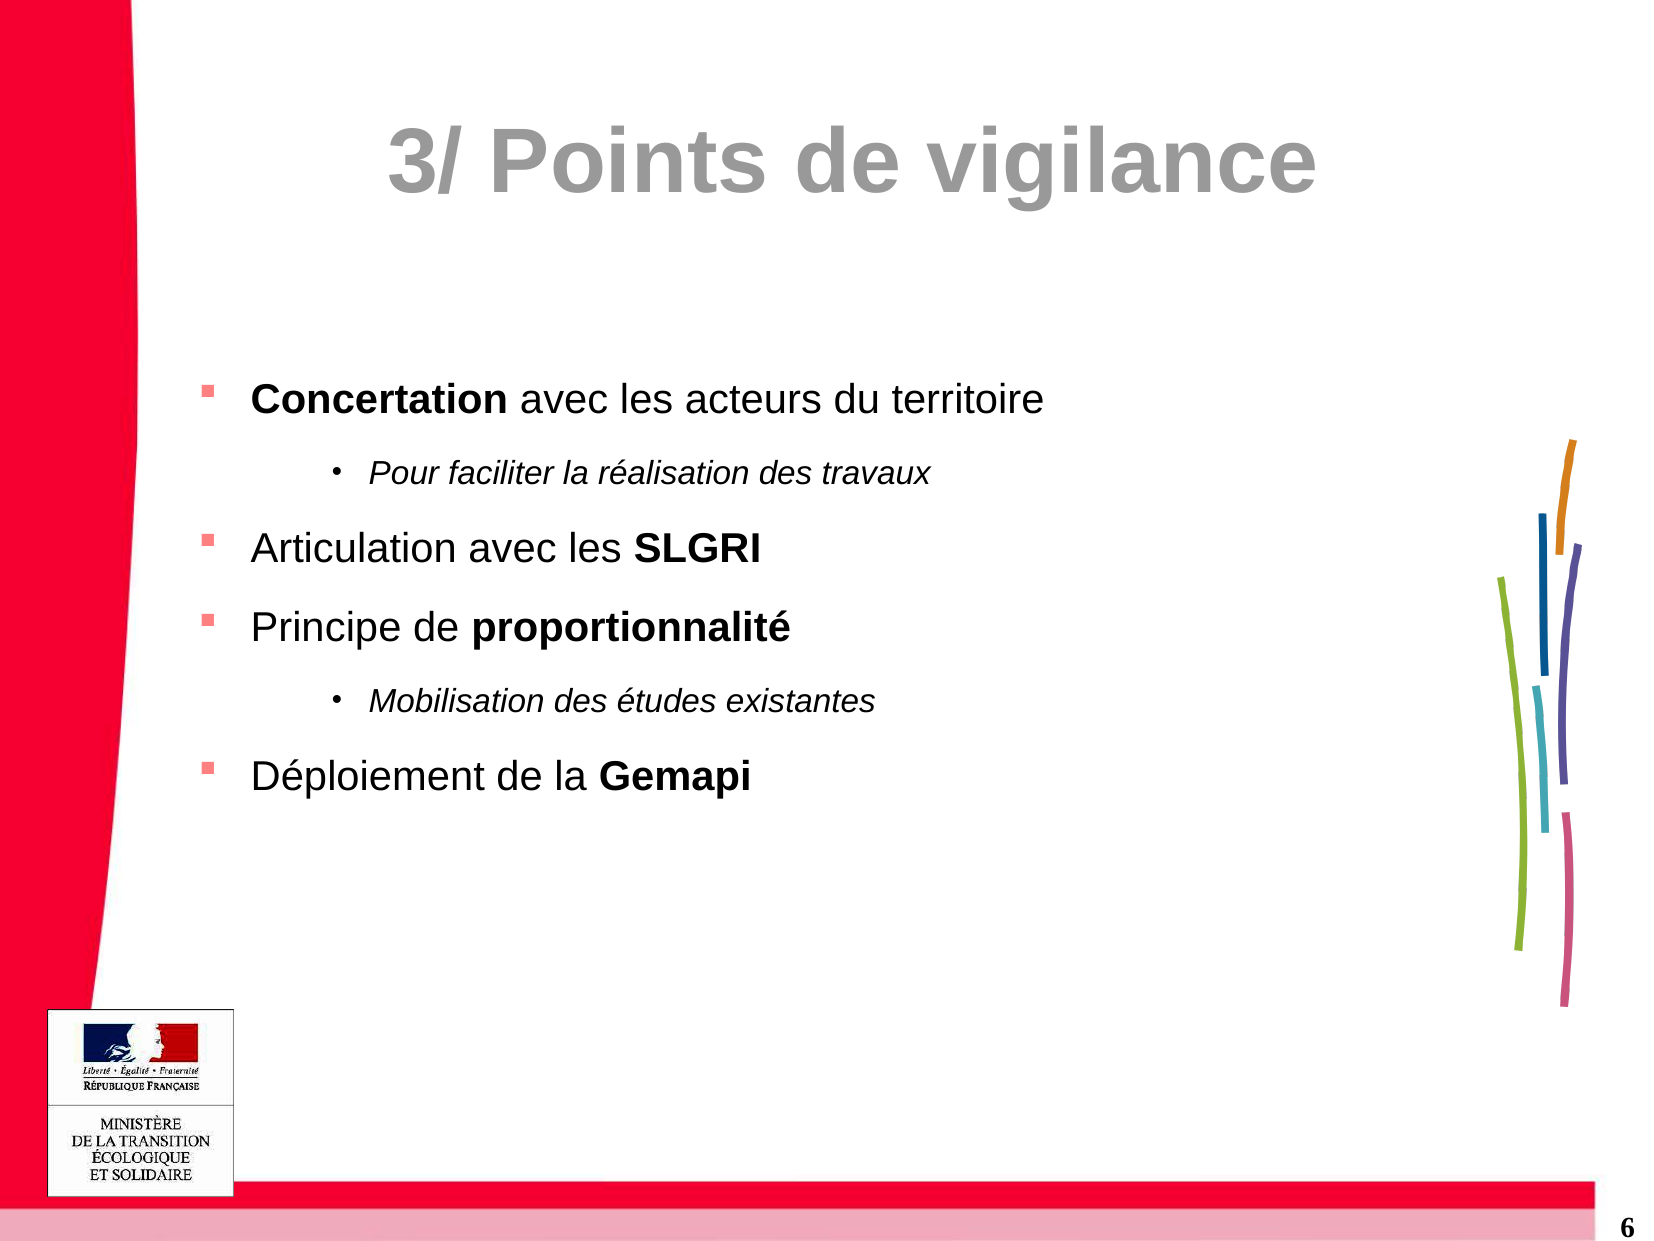

3/ Points de vigilance
Concertation avec les acteurs du territoire
Pour faciliter la réalisation des travaux
Articulation avec les SLGRI
Principe de proportionnalité
Mobilisation des études existantes
Déploiement de la Gemapi